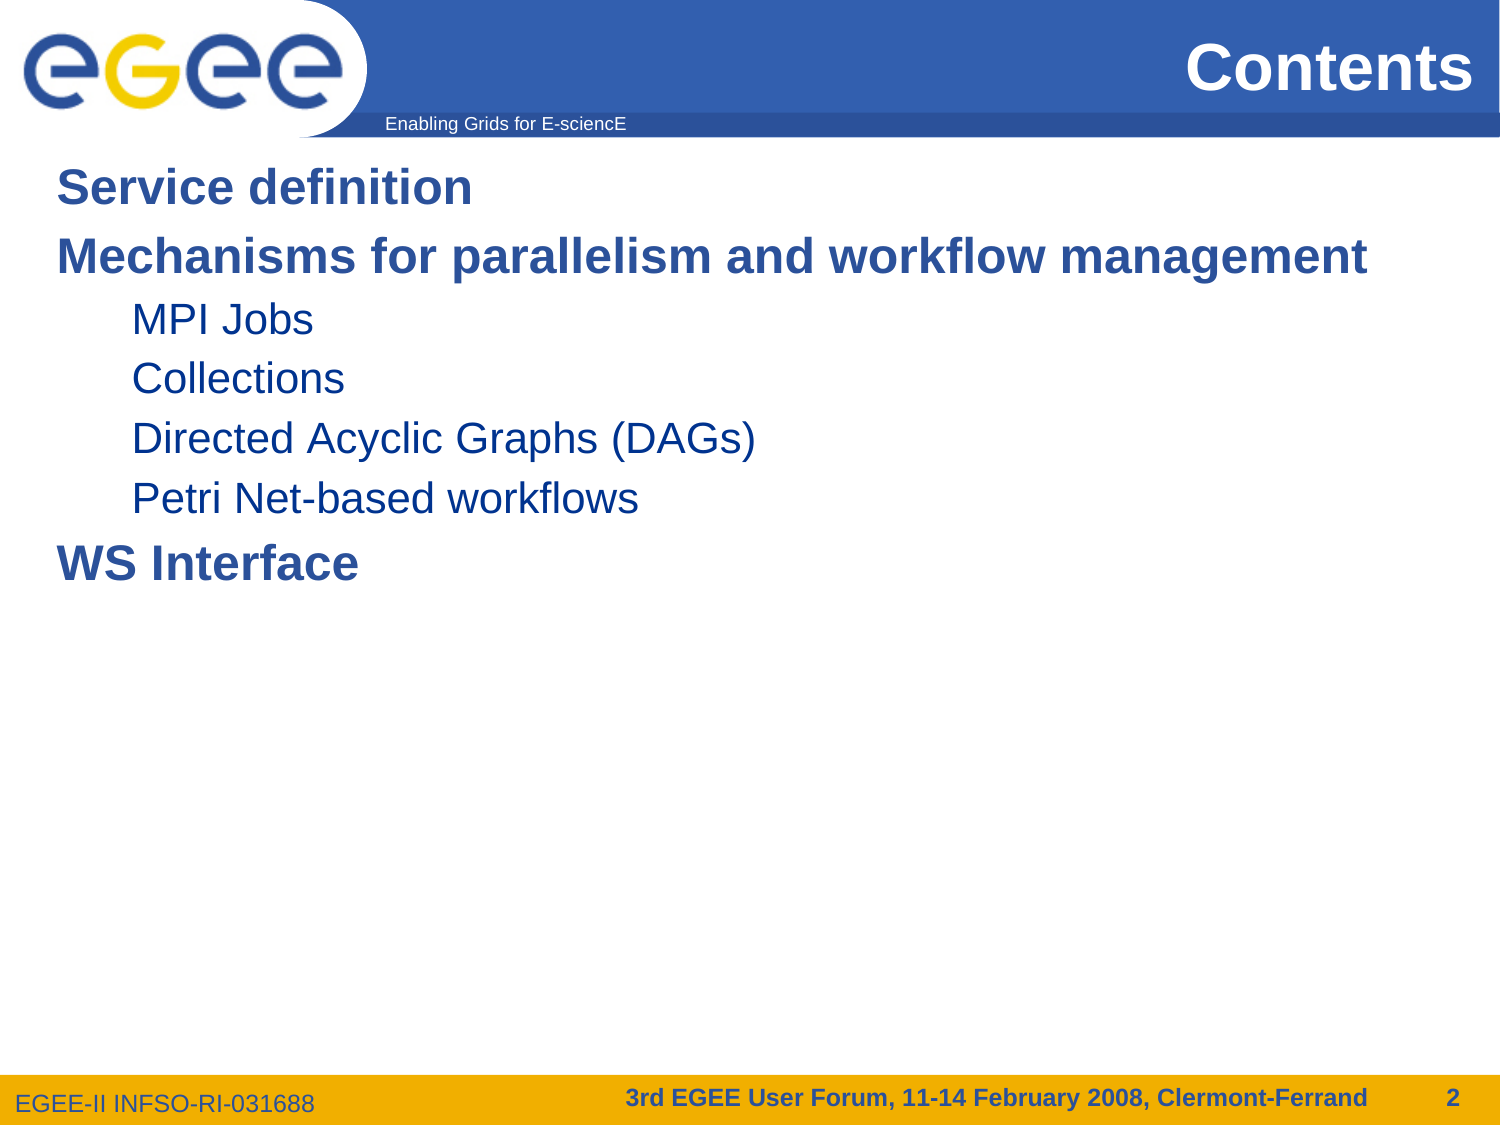

# Contents
Service definition
Mechanisms for parallelism and workflow management
MPI Jobs
Collections
Directed Acyclic Graphs (DAGs)
Petri Net-based workflows
WS Interface
3rd EGEE User Forum, 11-14 February 2008, Clermont-Ferrand
2